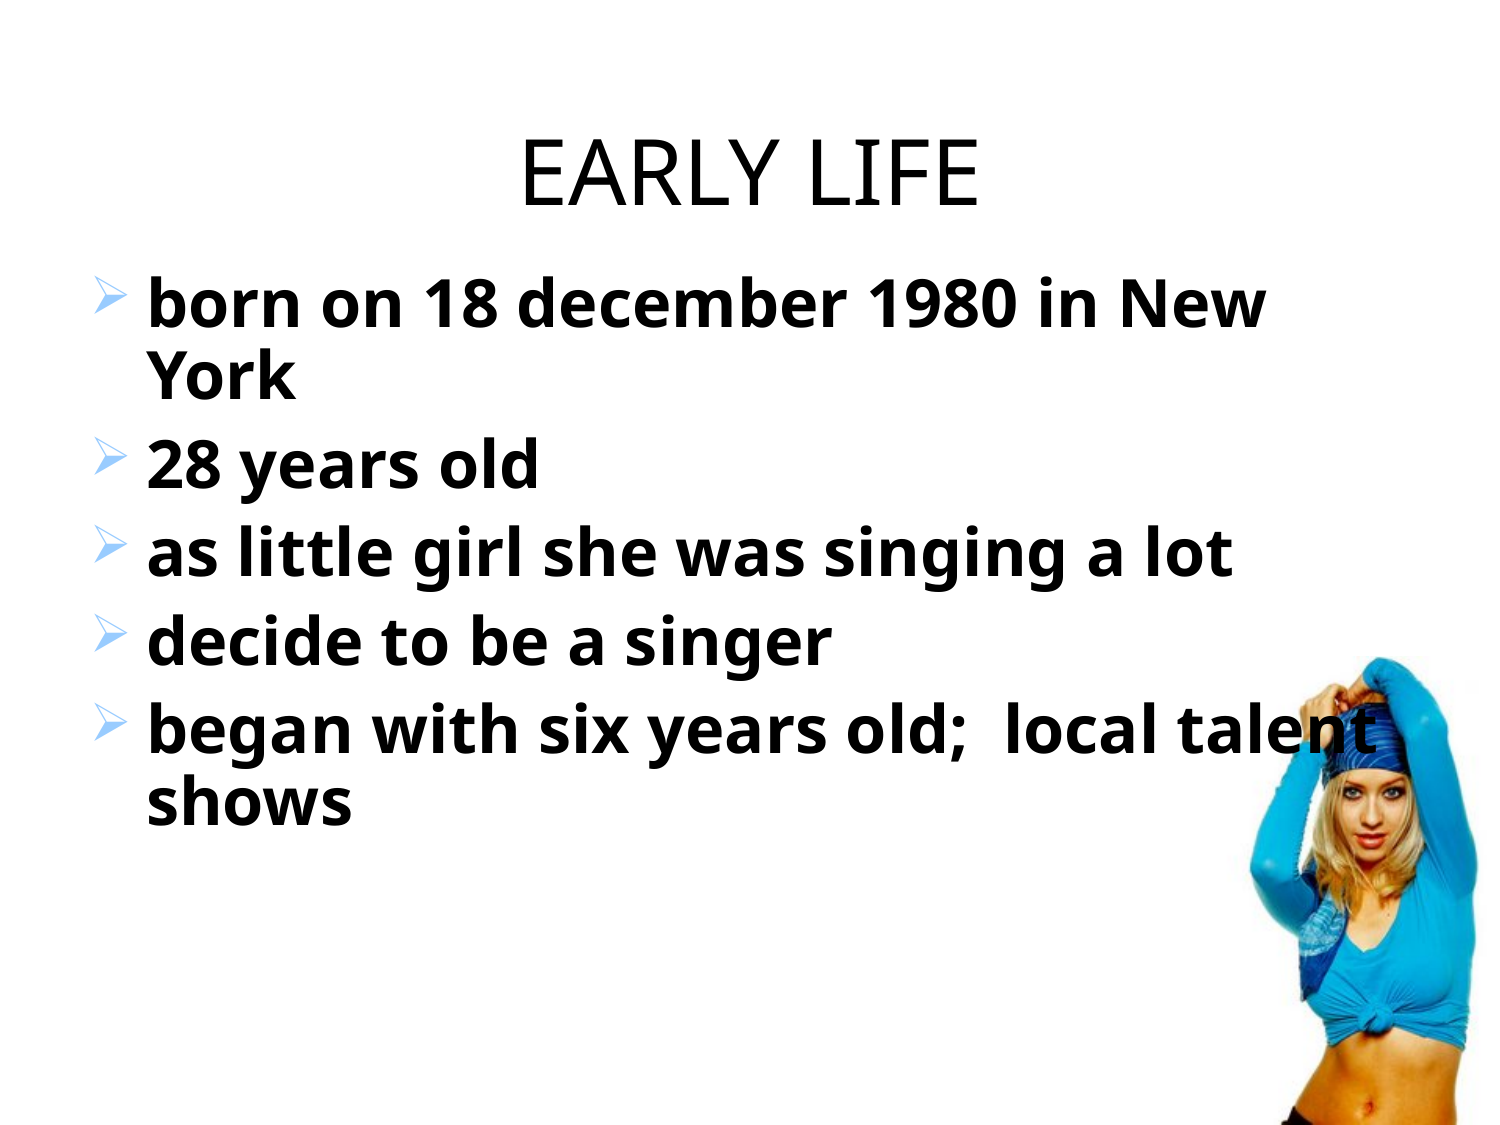

# EARLY LIFE
born on 18 december 1980 in New York
28 years old
as little girl she was singing a lot
decide to be a singer
began with six years old; local talent shows